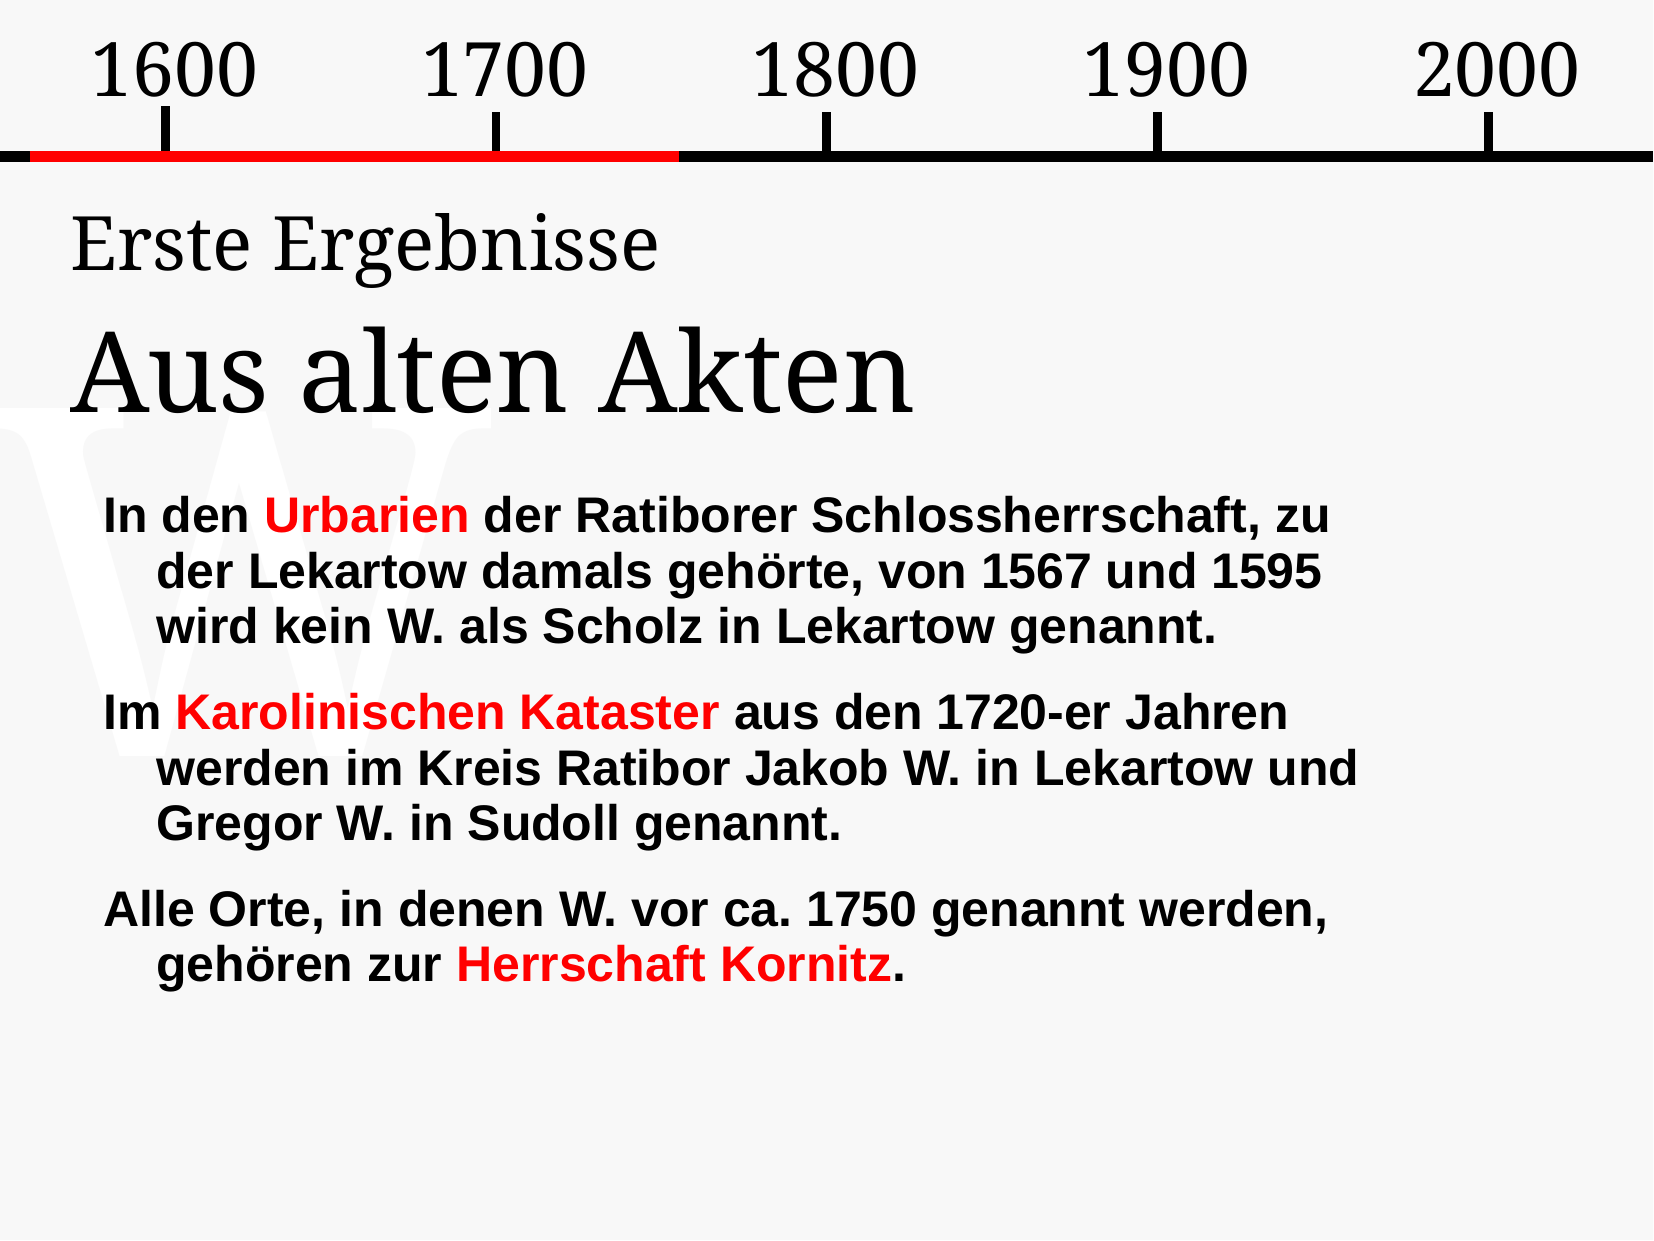

1600
1700
1800
1900
2000
# Erste Ergebnisse Aus alten Akten
W
In den Urbarien der Ratiborer Schlossherrschaft, zu der Lekartow damals gehörte, von 1567 und 1595 wird kein W. als Scholz in Lekartow genannt.
Im Karolinischen Kataster aus den 1720-er Jahren werden im Kreis Ratibor Jakob W. in Lekartow und Gregor W. in Sudoll genannt.
Alle Orte, in denen W. vor ca. 1750 genannt werden, gehören zur Herrschaft Kornitz.